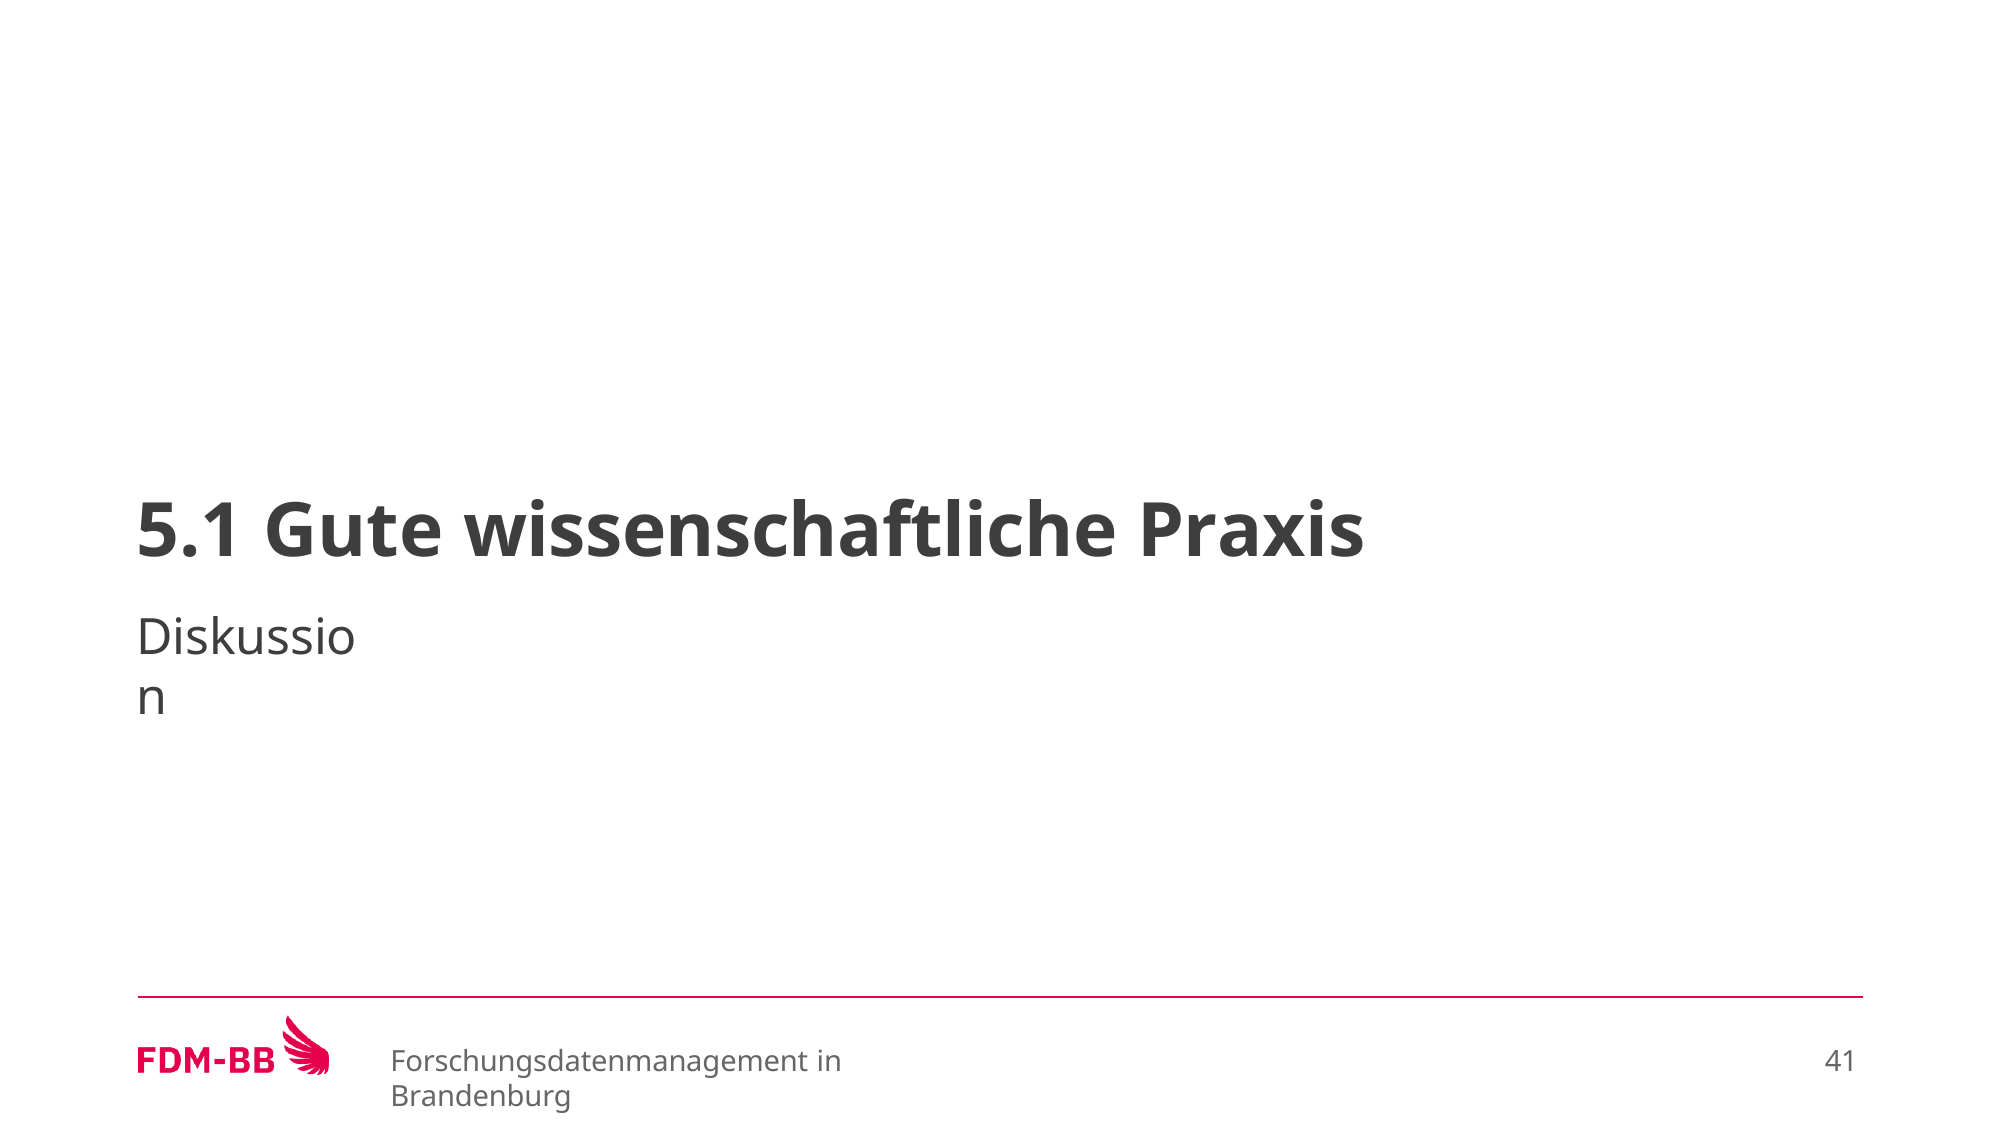

# 5.1 Gute wissenschaftliche Praxis
Diskussion
Forschungsdatenmanagement in Brandenburg
41